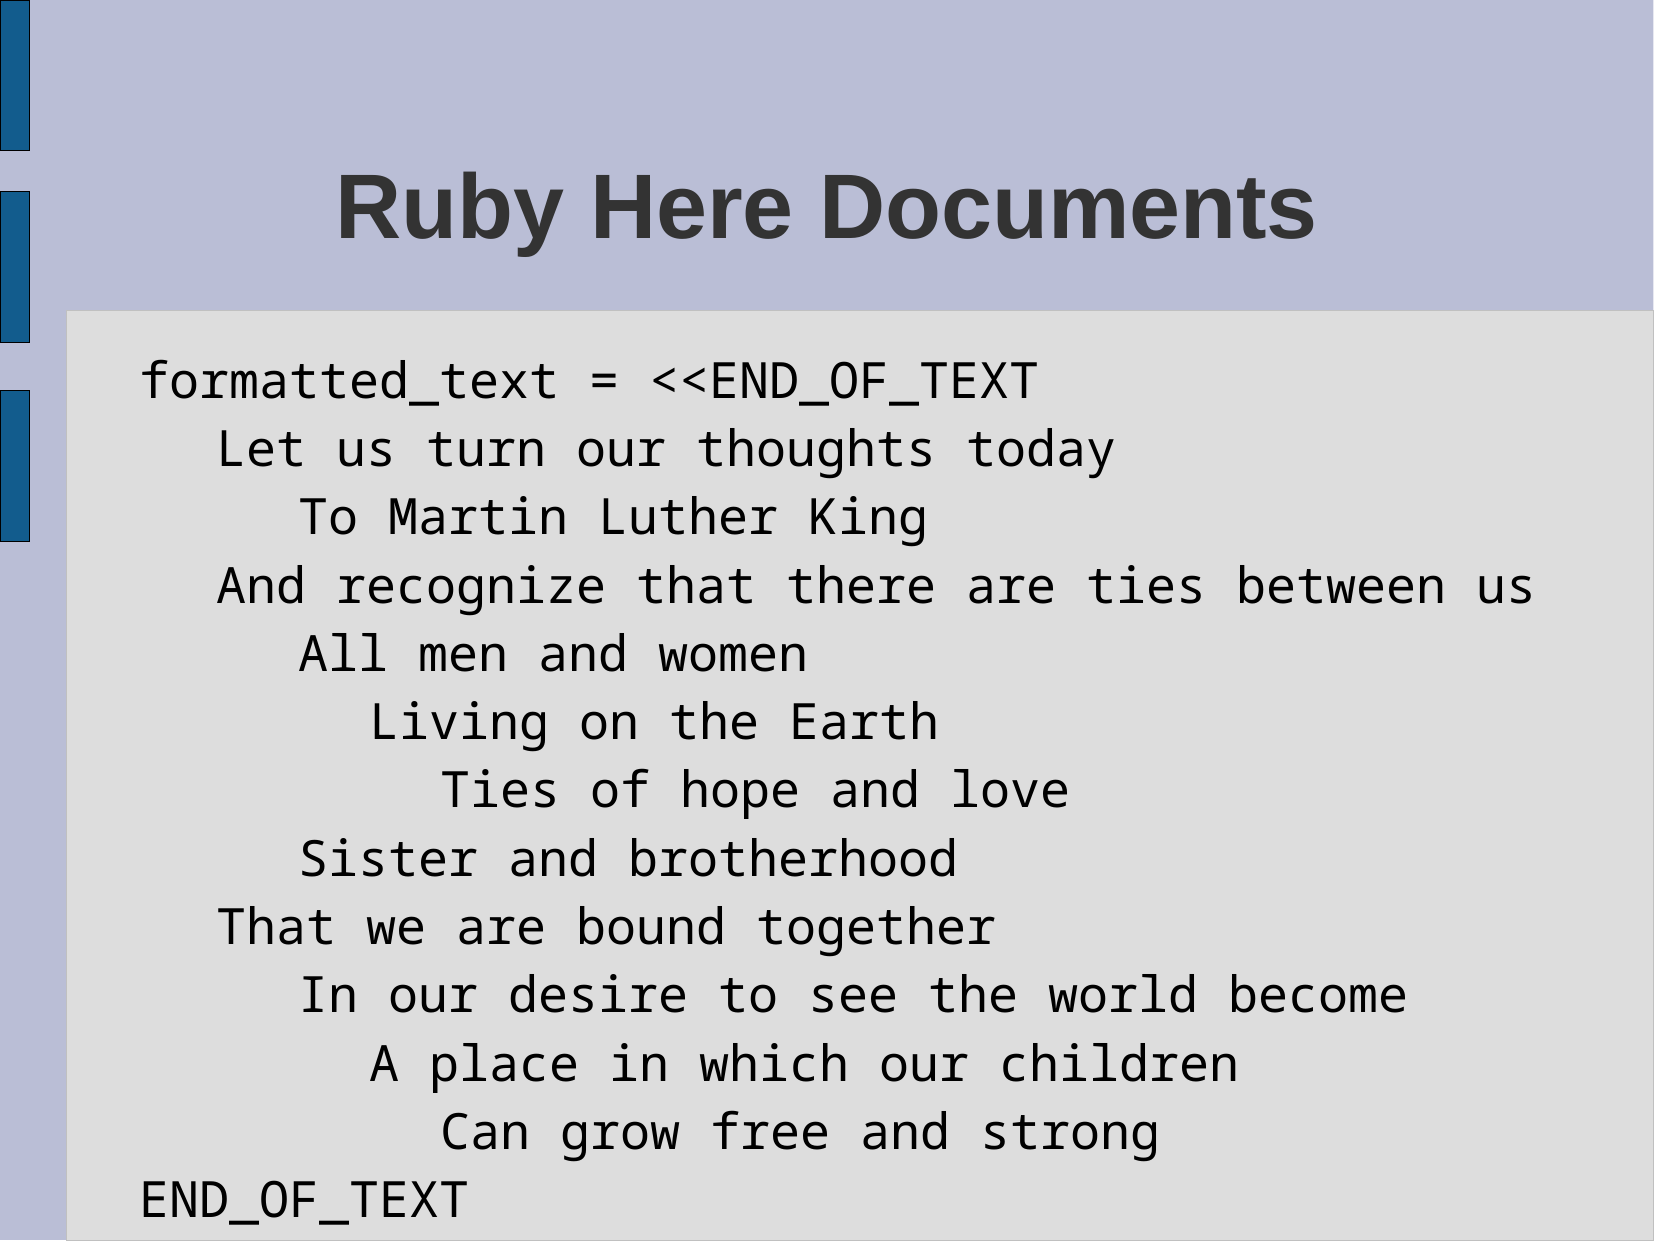

#
Ruby Here Documents
formatted_text = <<END_OF_TEXT
Let us turn our thoughts today
To Martin Luther King
And recognize that there are ties between us
All men and women
Living on the Earth
Ties of hope and love
Sister and brotherhood
That we are bound together
In our desire to see the world become
A place in which our children
Can grow free and strong
END_OF_TEXT
print formatted_text